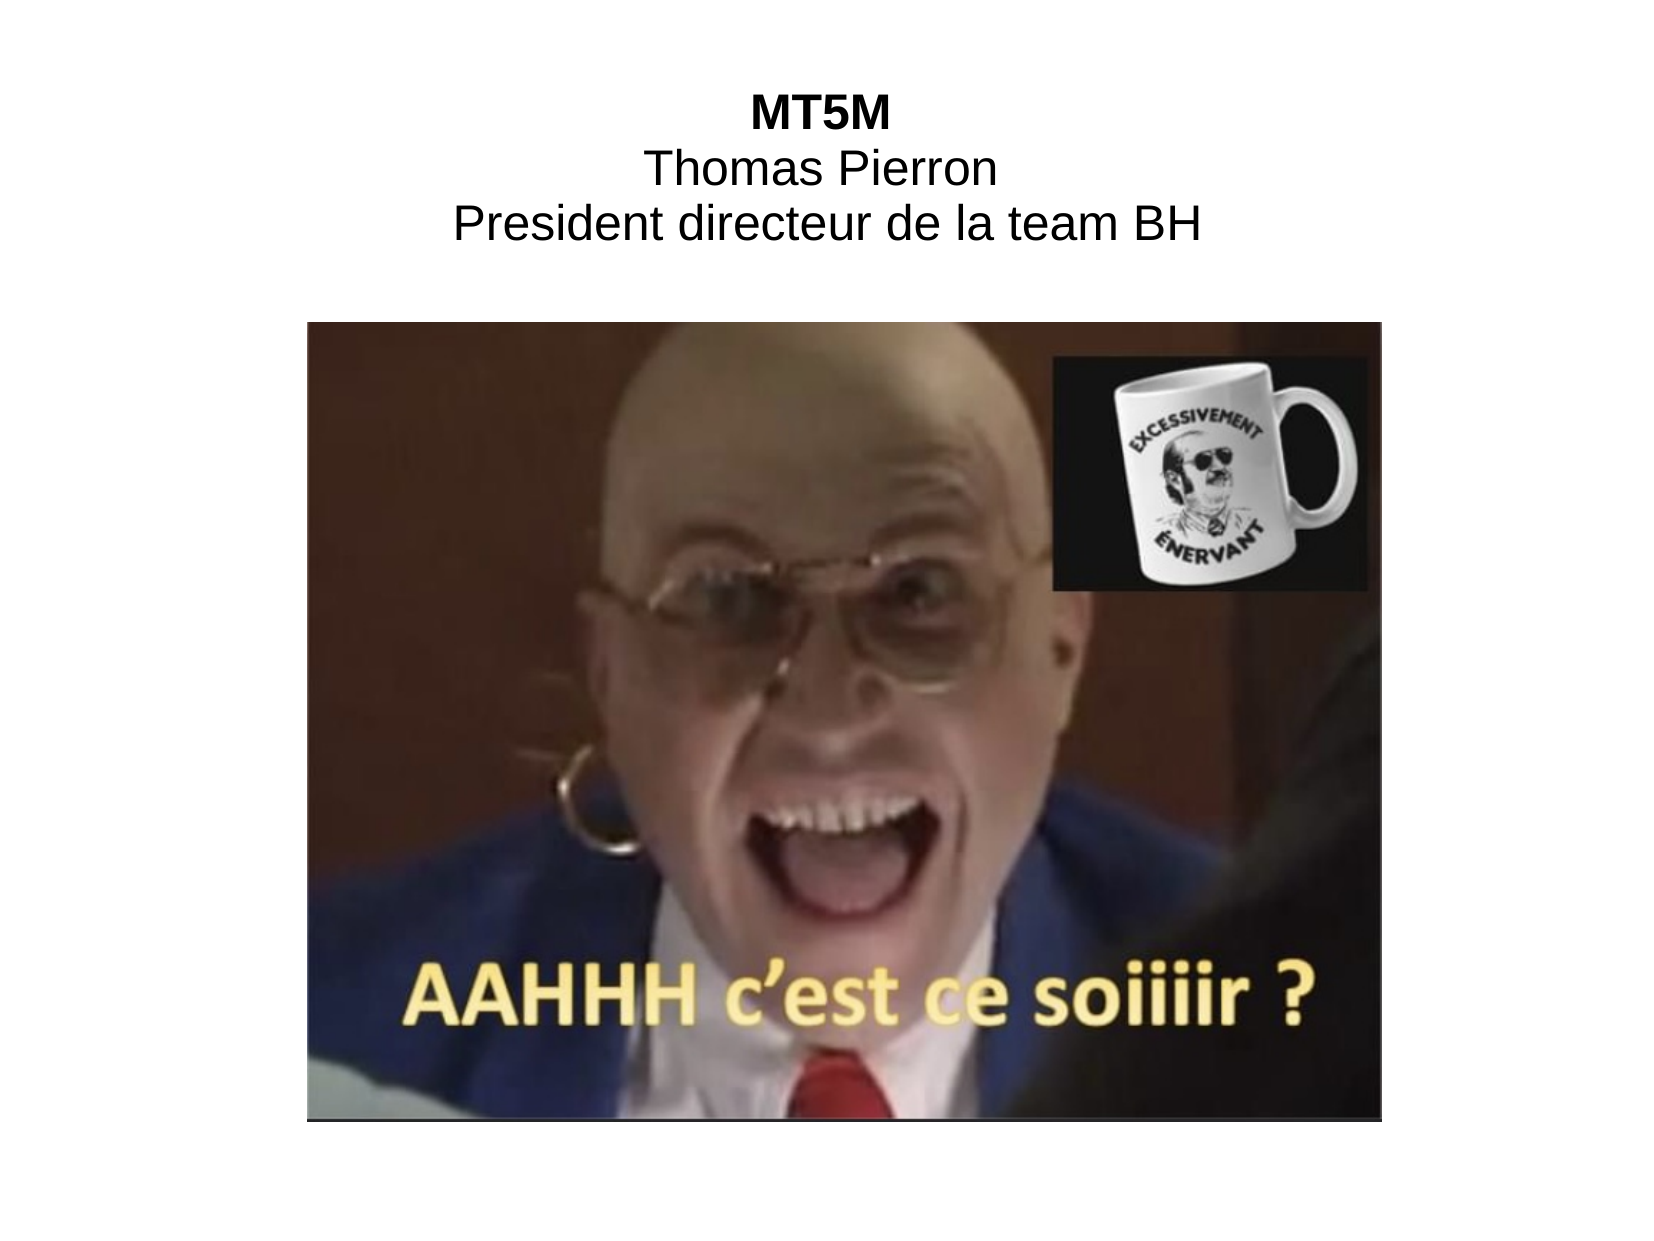

MT5M
Thomas Pierron
 President directeur de la team BH
MT5M